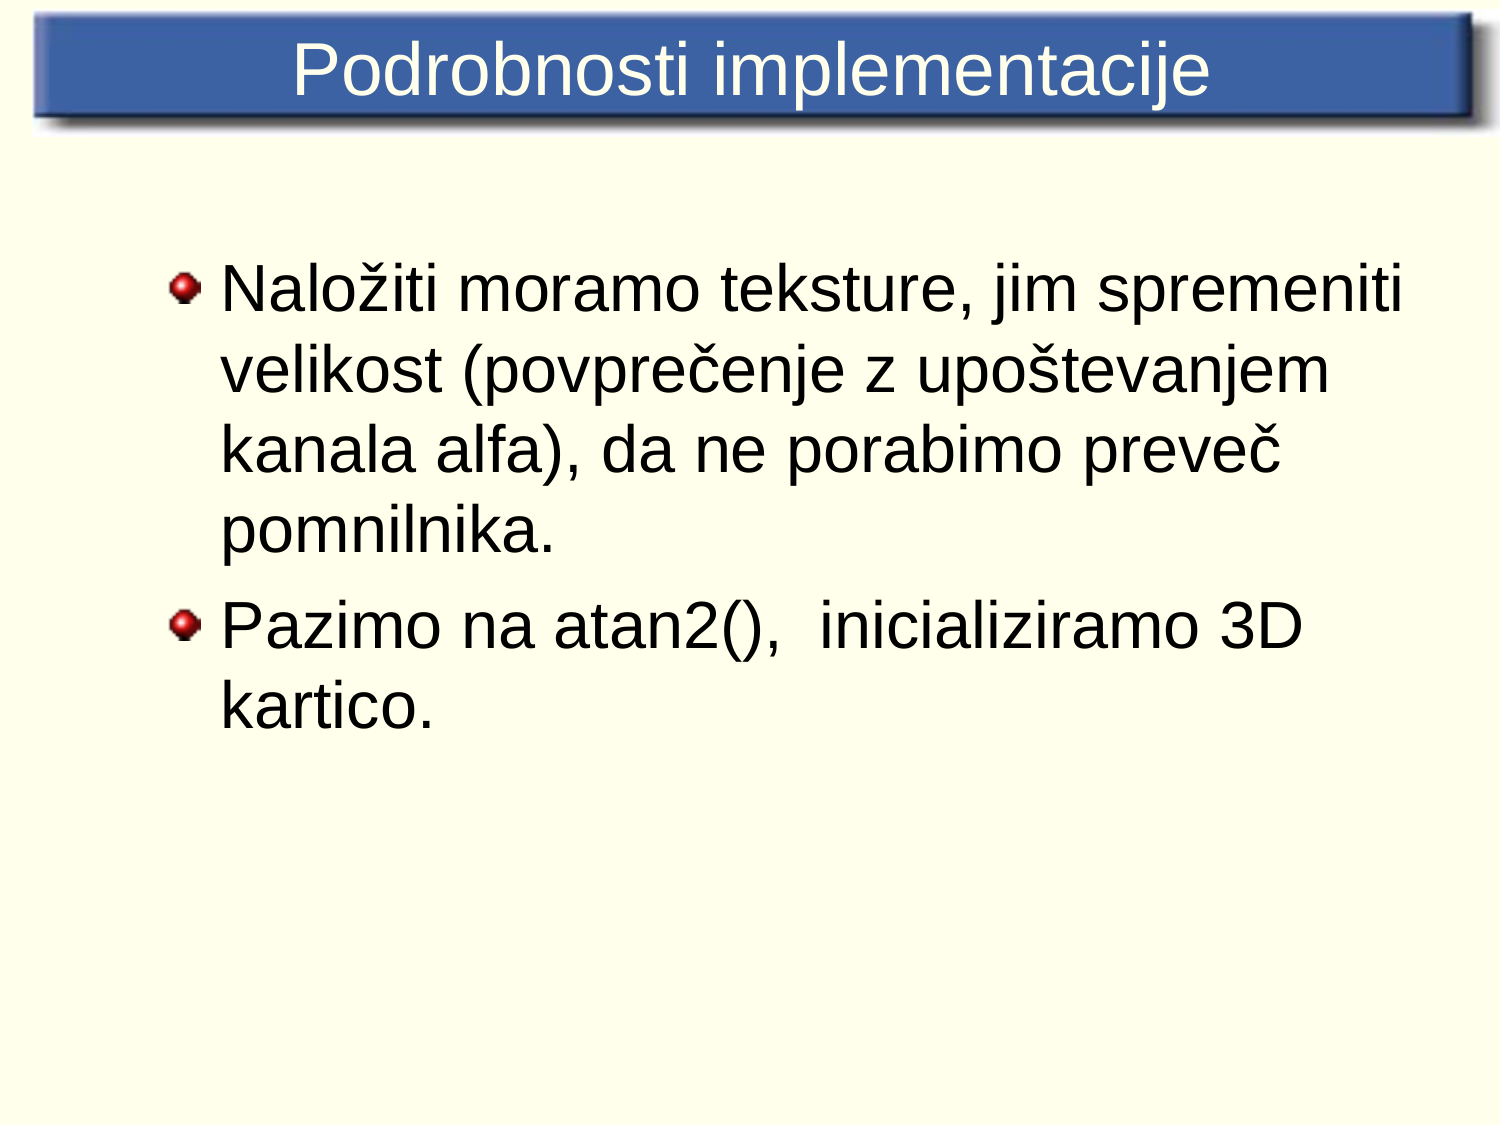

# Podrobnosti implementacije
Naložiti moramo teksture, jim spremeniti velikost (povprečenje z upoštevanjem kanala alfa), da ne porabimo preveč pomnilnika.
Pazimo na atan2(), inicializiramo 3D kartico.